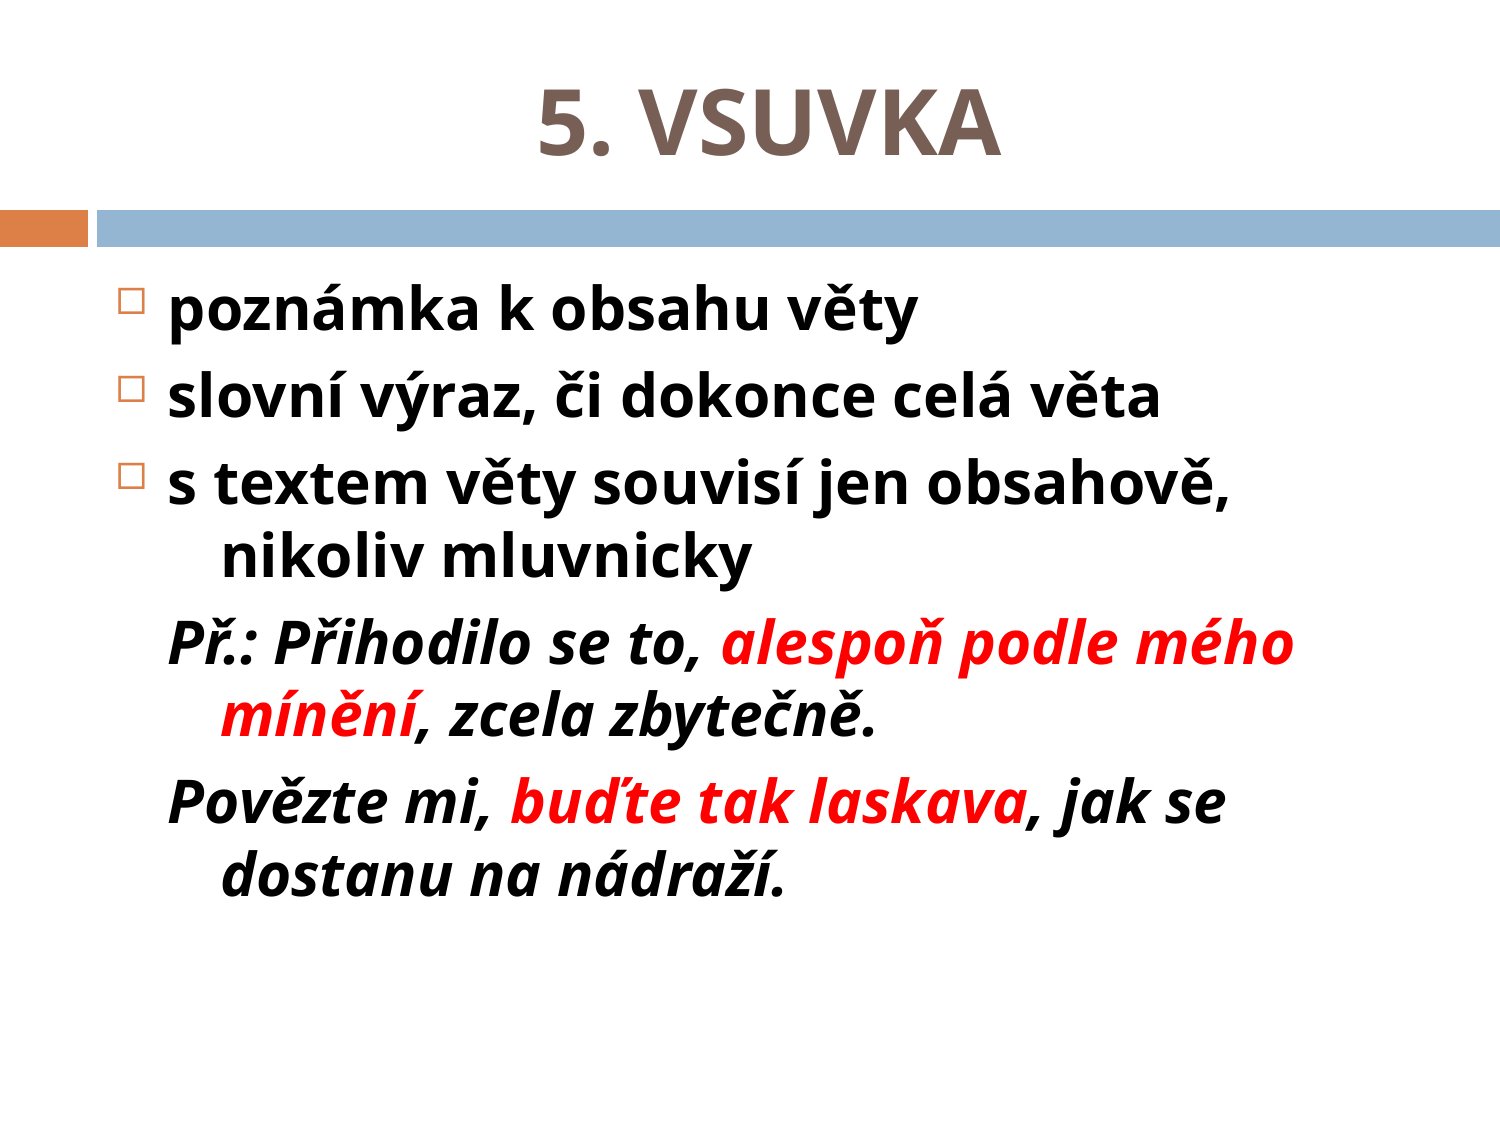

# 5. VSUVKA
poznámka k obsahu věty
slovní výraz, či dokonce celá věta
s textem věty souvisí jen obsahově, nikoliv mluvnicky
Př.: Přihodilo se to, alespoň podle mého mínění, zcela zbytečně.
Povězte mi, buďte tak laskava, jak se dostanu na nádraží.